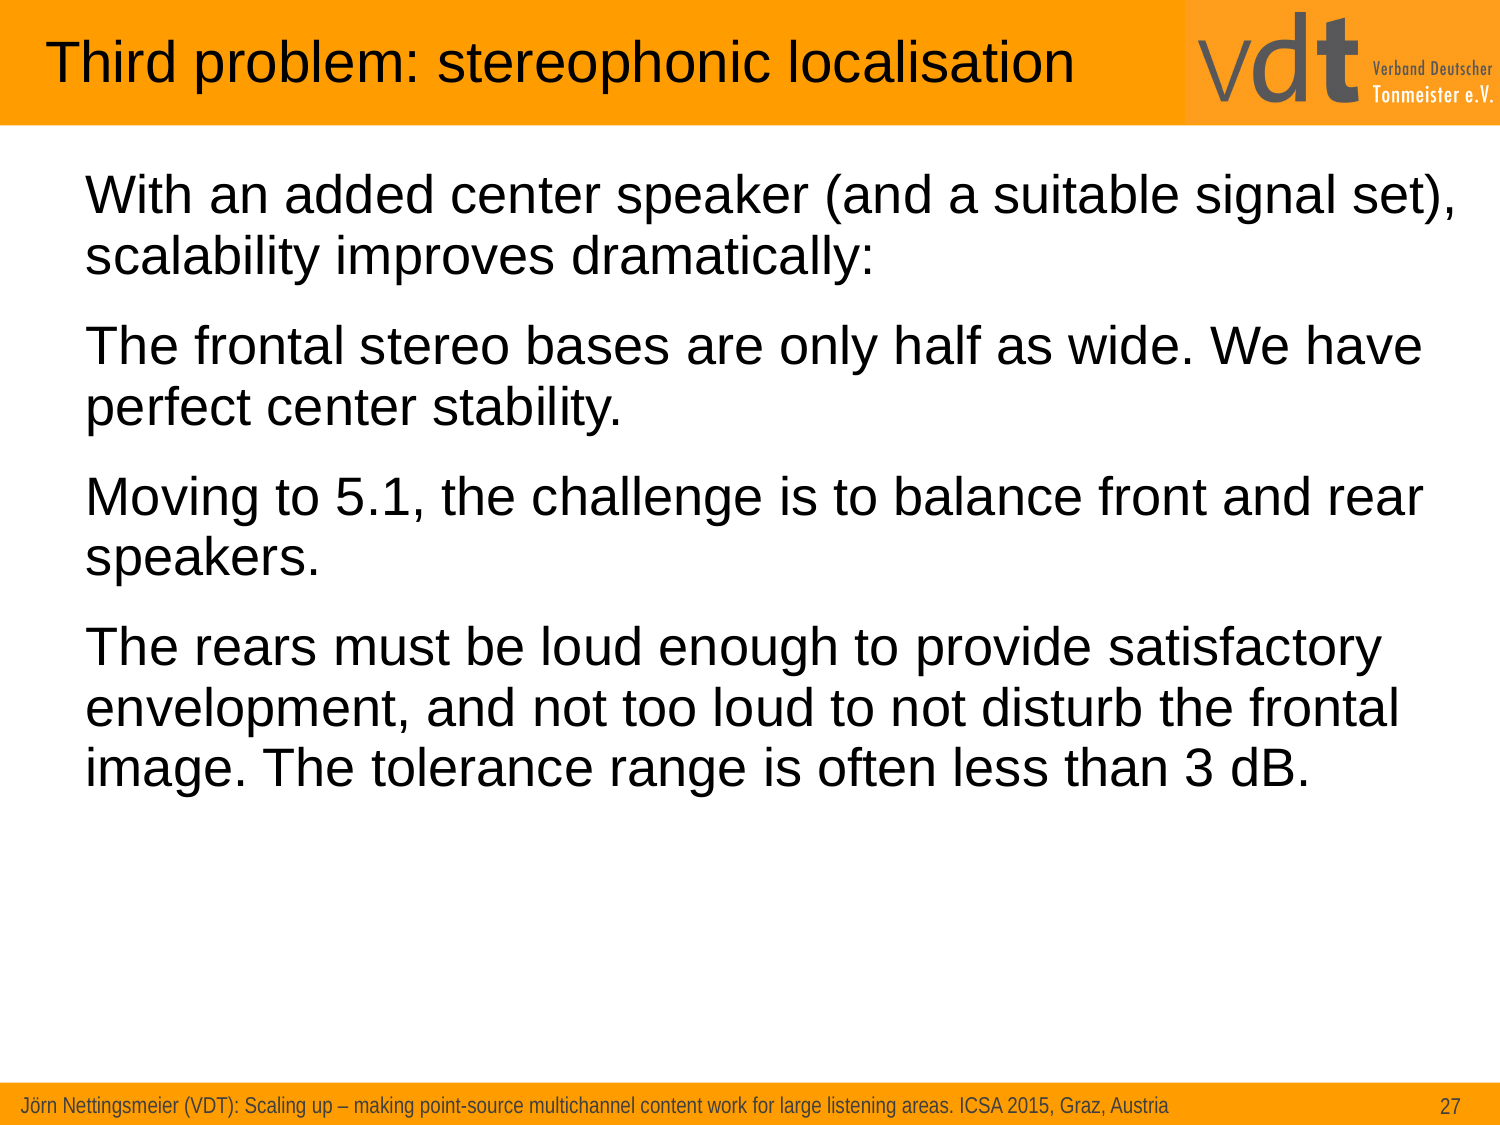

# Third problem: stereophonic localisation
With an added center speaker (and a suitable signal set), scalability improves dramatically:
The frontal stereo bases are only half as wide. We have perfect center stability.
Moving to 5.1, the challenge is to balance front and rear speakers.
The rears must be loud enough to provide satisfactory envelopment, and not too loud to not disturb the frontal image. The tolerance range is often less than 3 dB.